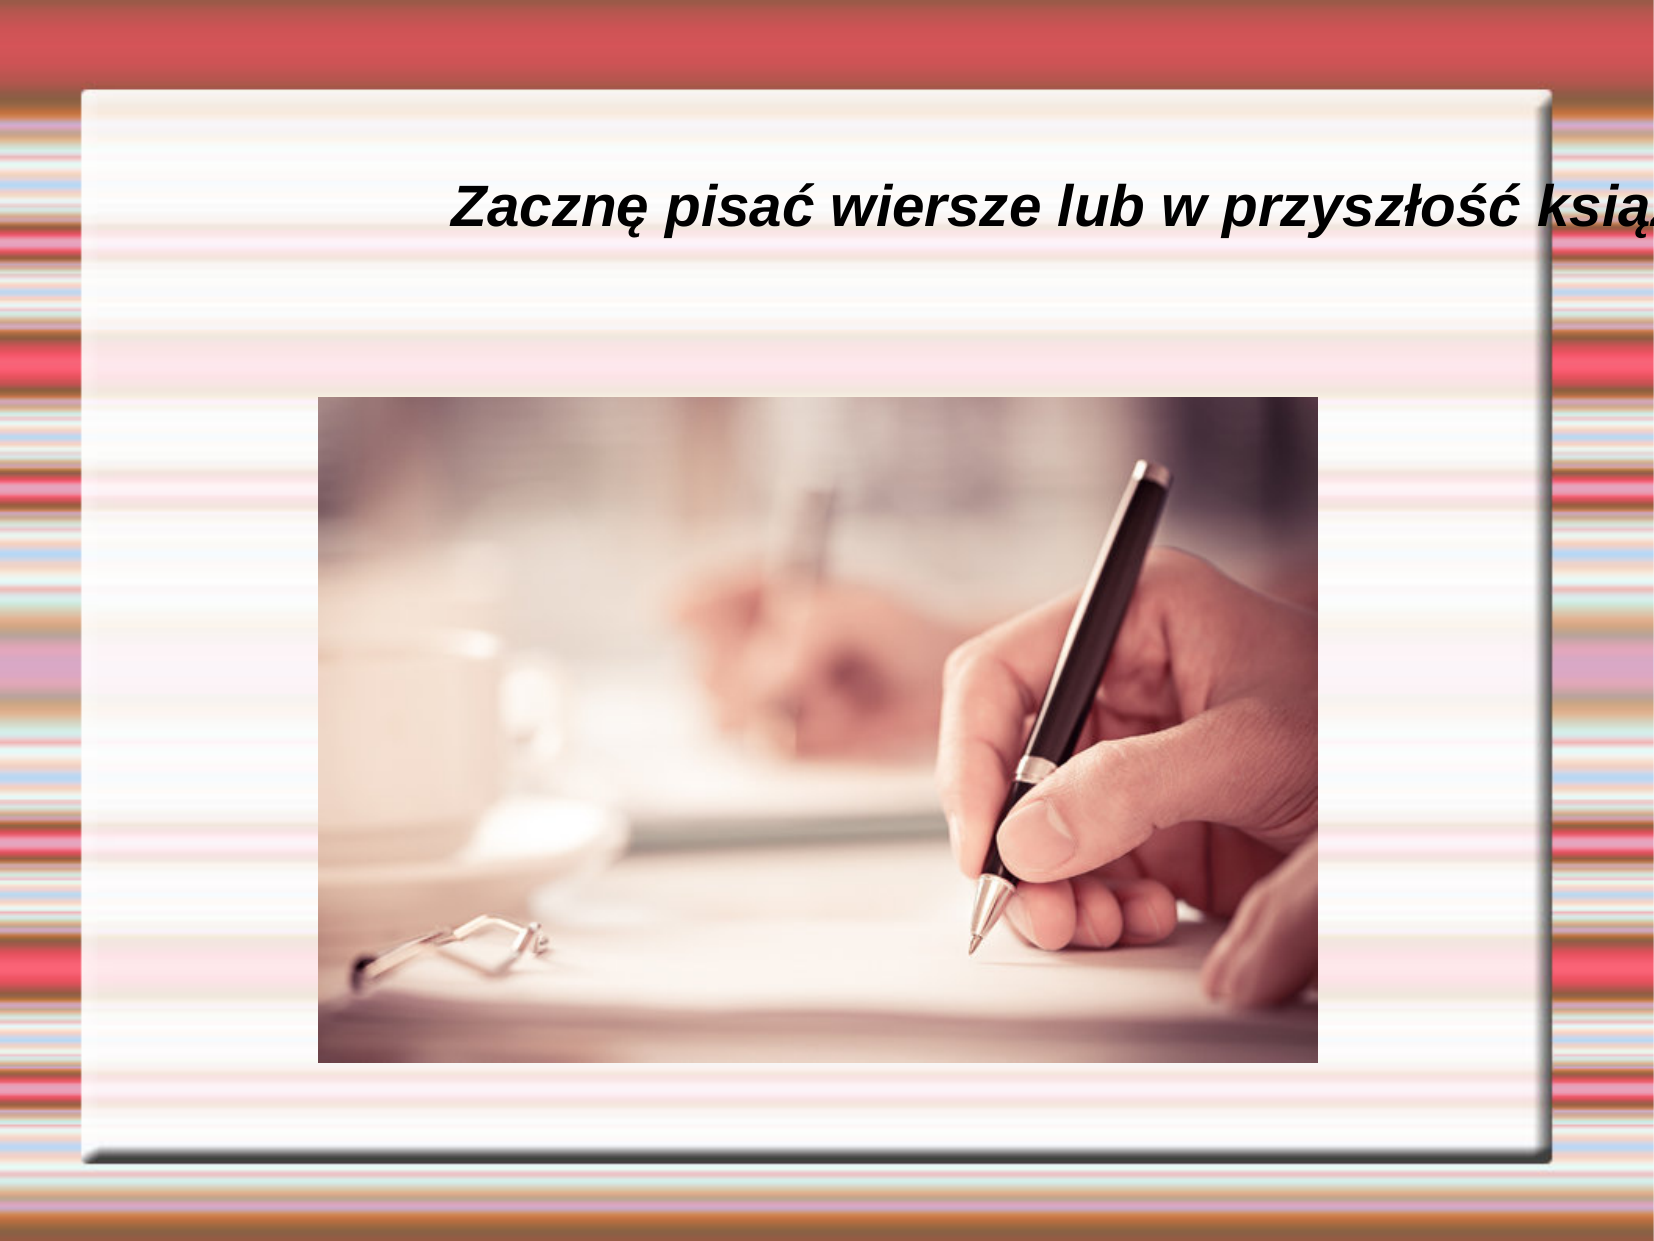

Zacznę pisać wiersze lub w przyszłość książki